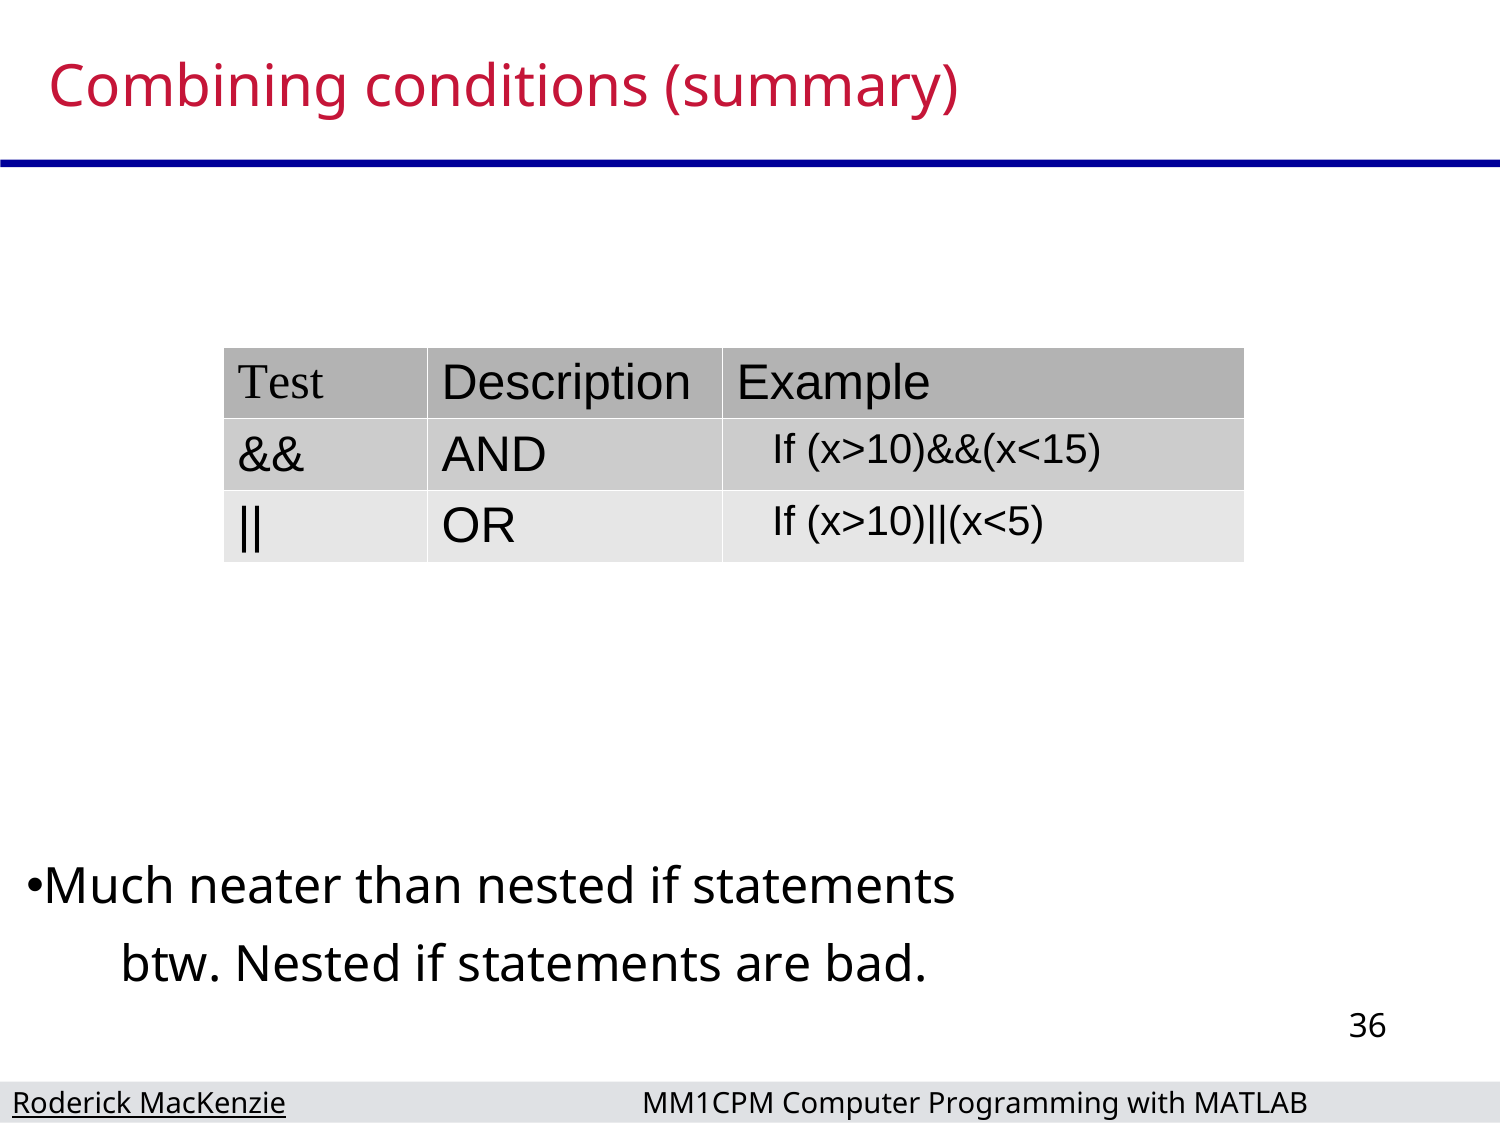

# Combining conditions (summary)
| Test | Description | Example |
| --- | --- | --- |
| && | AND | If (x>10)&&(x<15) |
| || | OR | If (x>10)||(x<5) |
Much neater than nested if statements
btw. Nested if statements are bad.